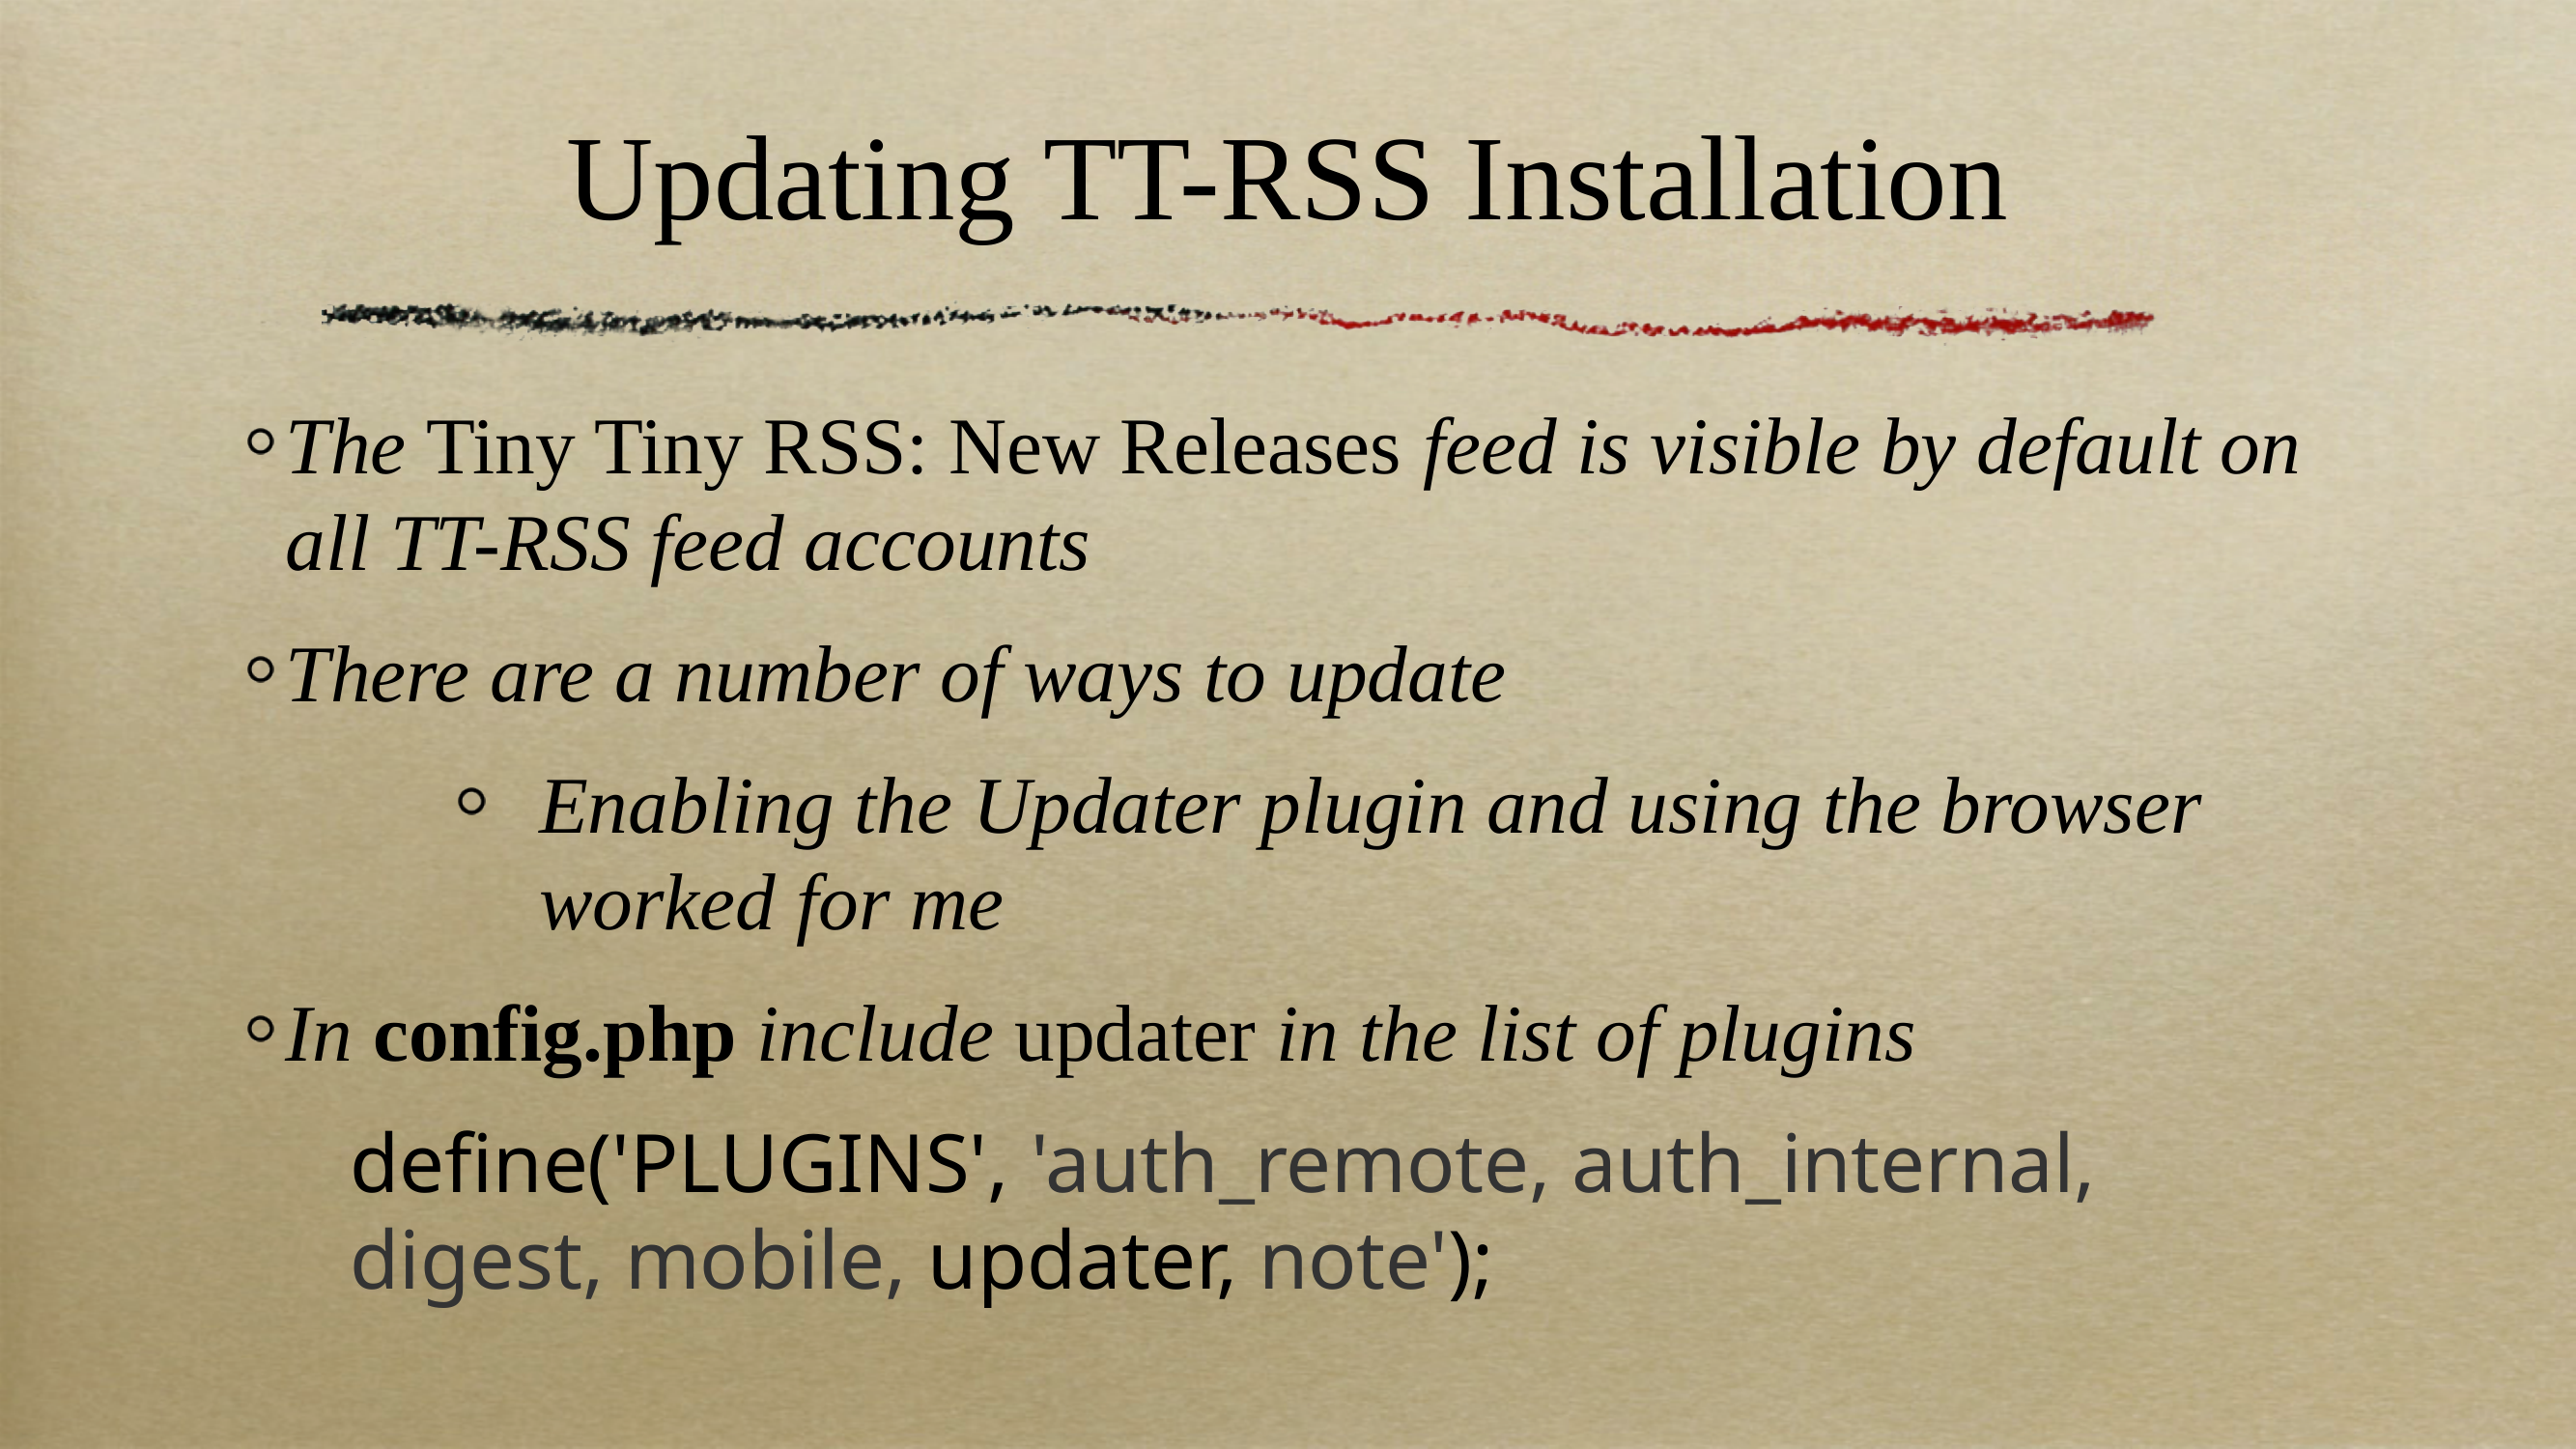

# Updating TT-RSS Installation
The Tiny Tiny RSS: New Releases feed is visible by default on all TT-RSS feed accounts
There are a number of ways to update
Enabling the Updater plugin and using the browser worked for me
In config.php include updater in the list of plugins
define('PLUGINS', 'auth_remote, auth_internal, digest, mobile, updater, note');